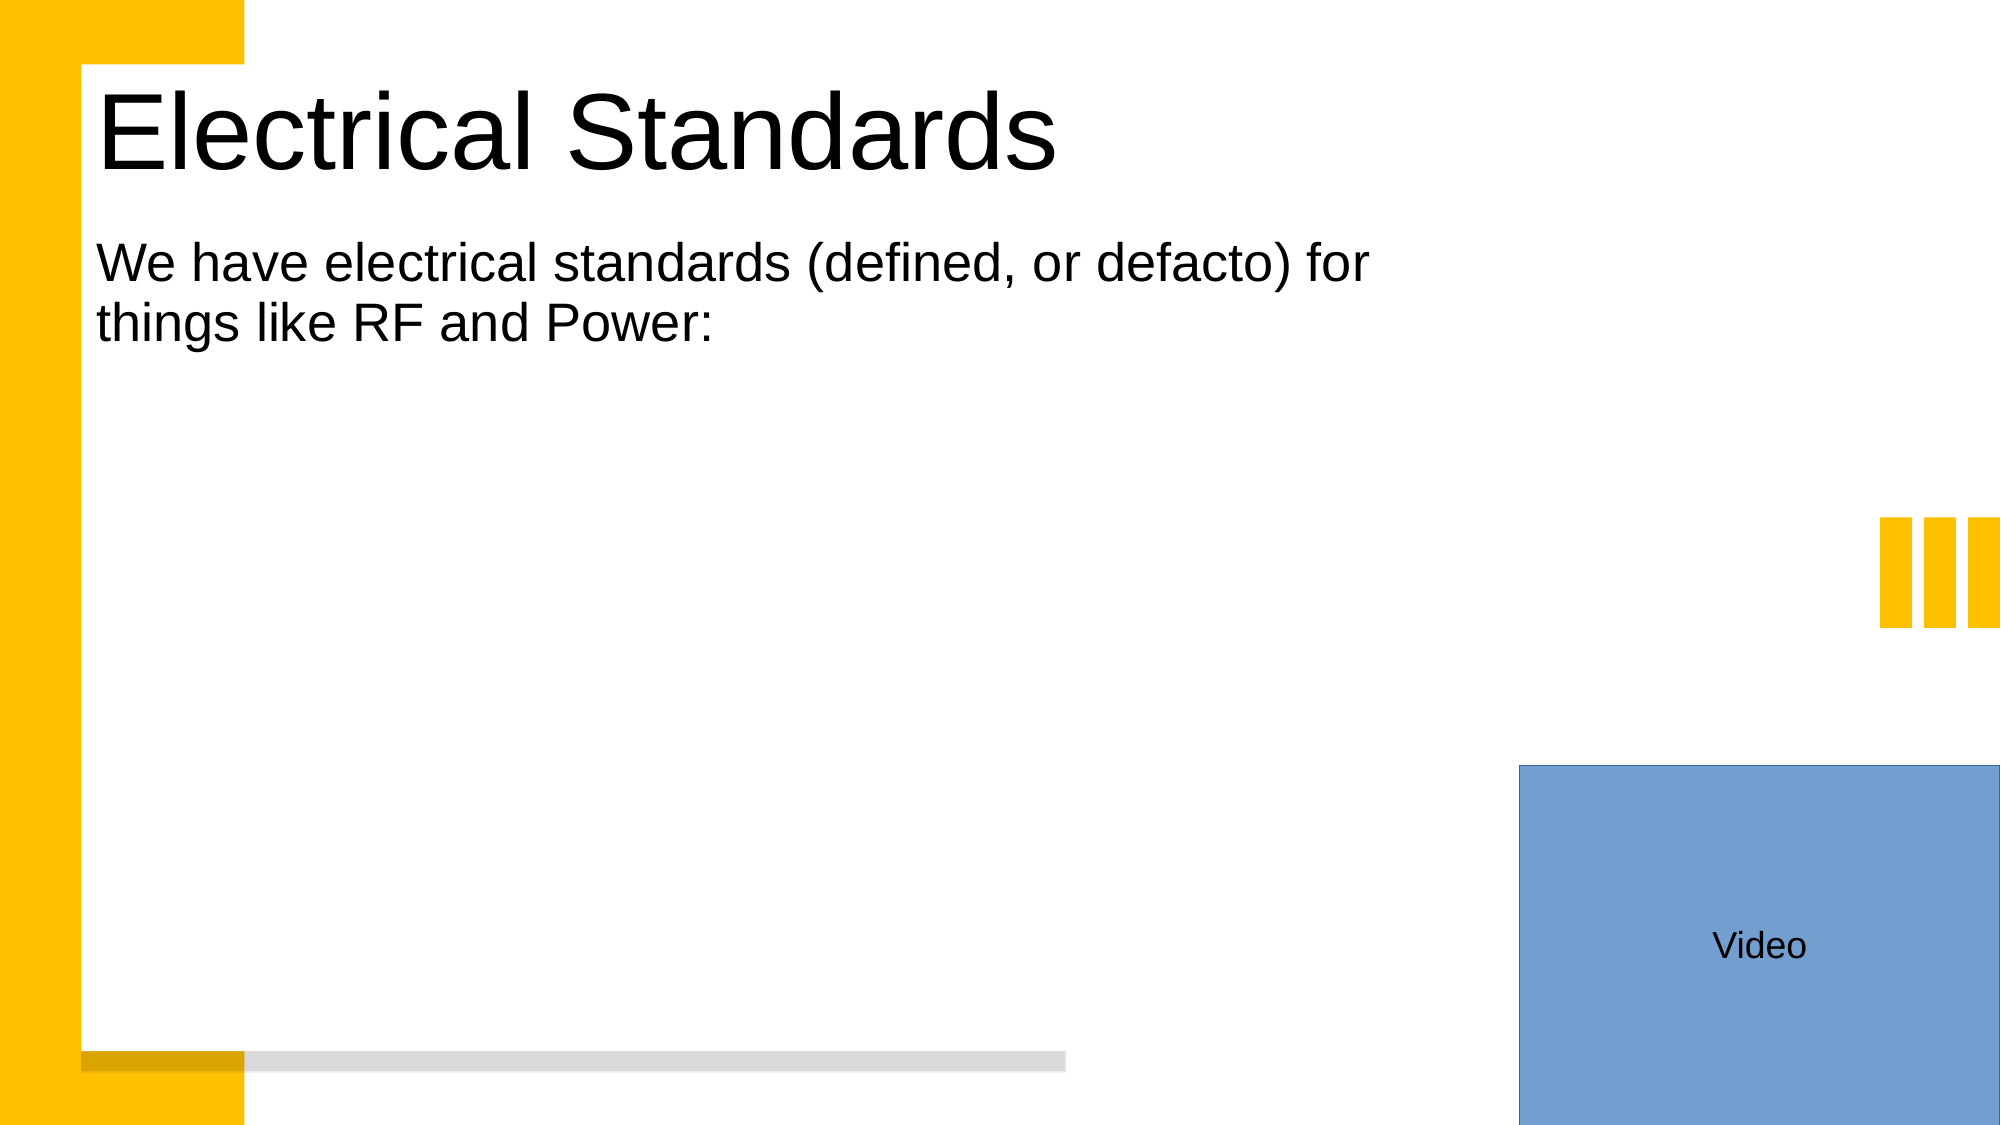

Video
Electrical Standards
We have electrical standards (defined, or defacto) for things like RF and Power: